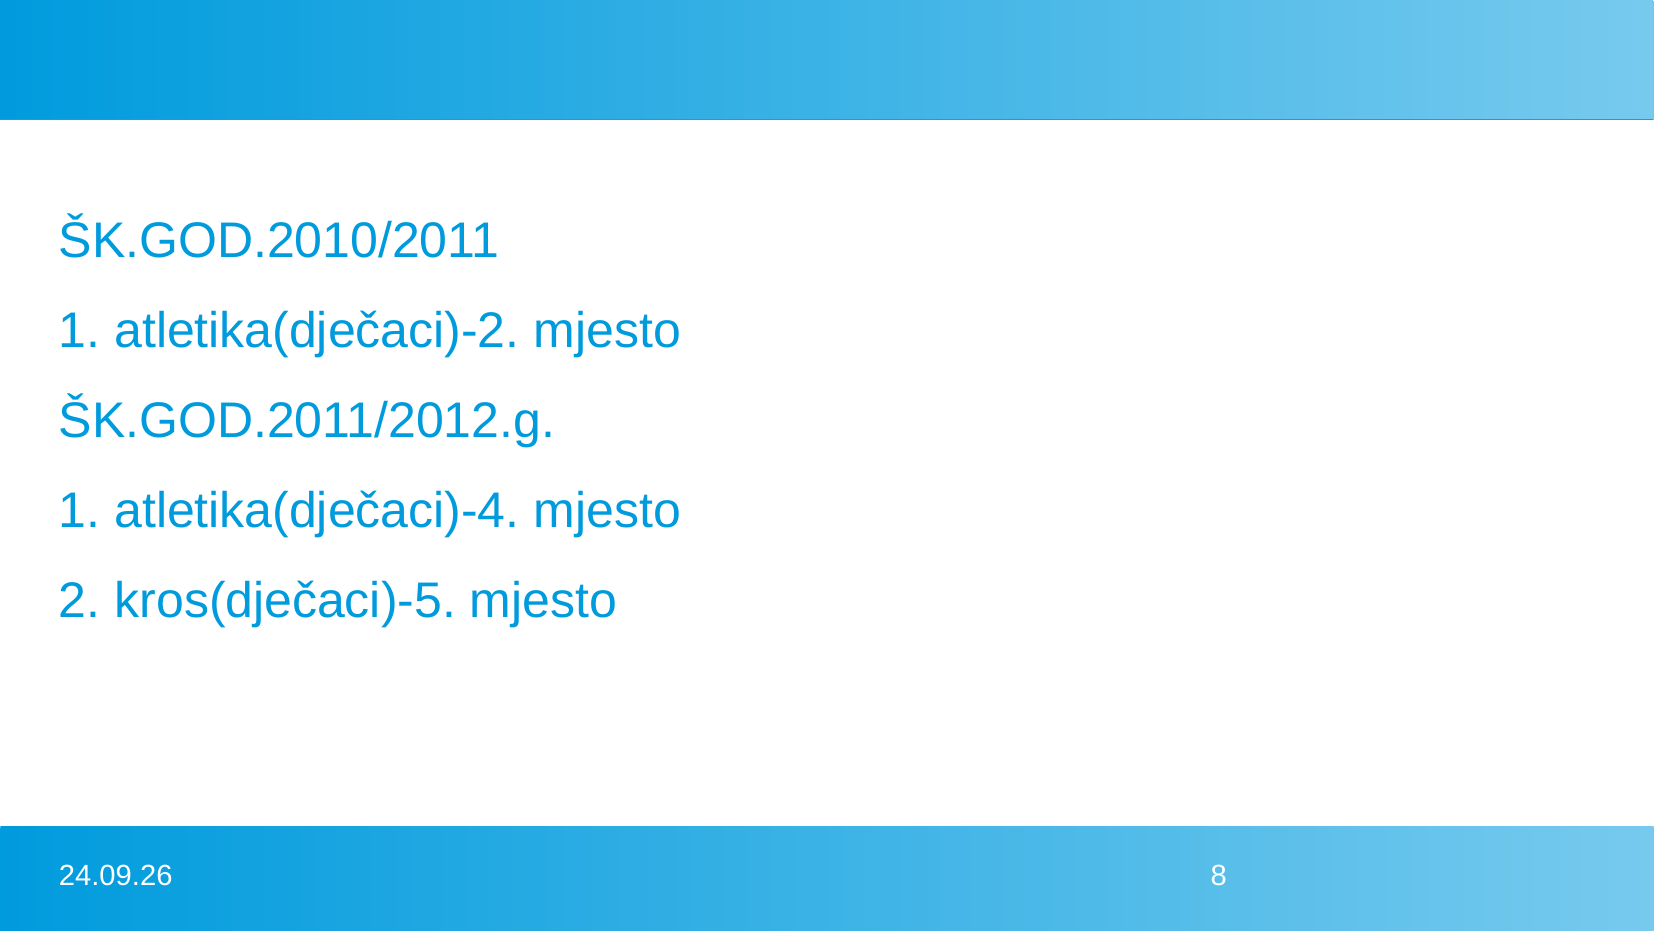

#
ŠK.GOD.2010/2011
1. atletika(dječaci)-2. mjesto
ŠK.GOD.2011/2012.g.
1. atletika(dječaci)-4. mjesto
2. kros(dječaci)-5. mjesto